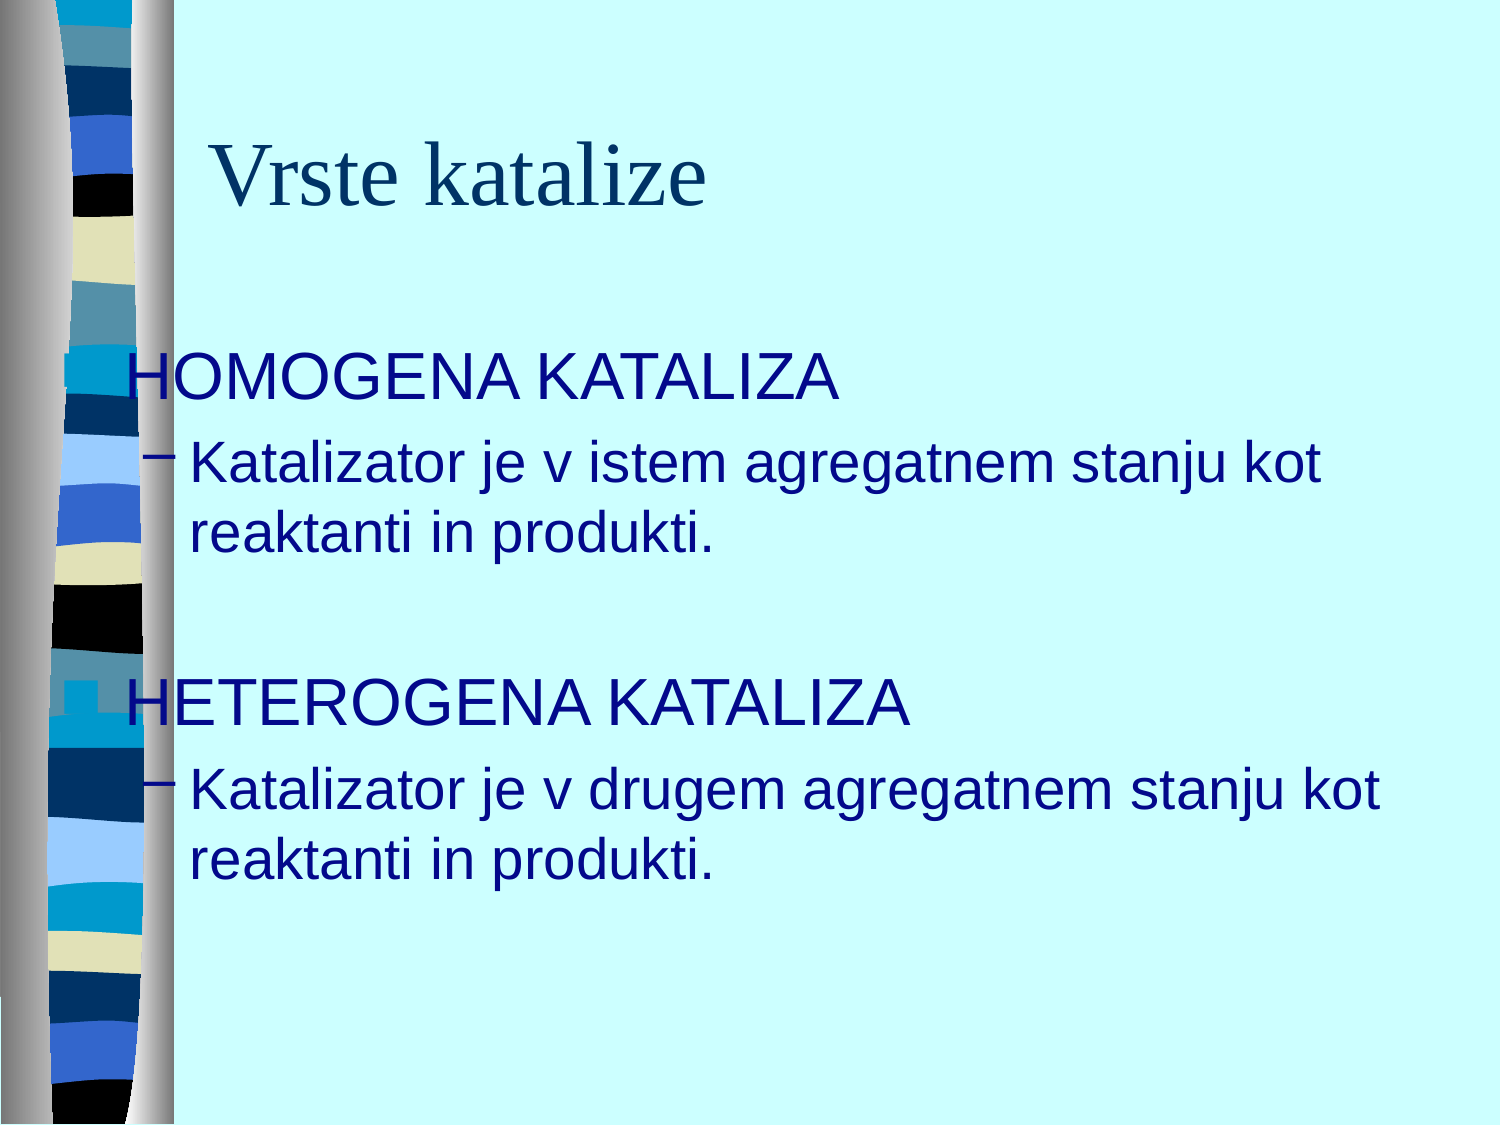

# Vrste katalize
HOMOGENA KATALIZA
Katalizator je v istem agregatnem stanju kot reaktanti in produkti.
HETEROGENA KATALIZA
Katalizator je v drugem agregatnem stanju kot reaktanti in produkti.